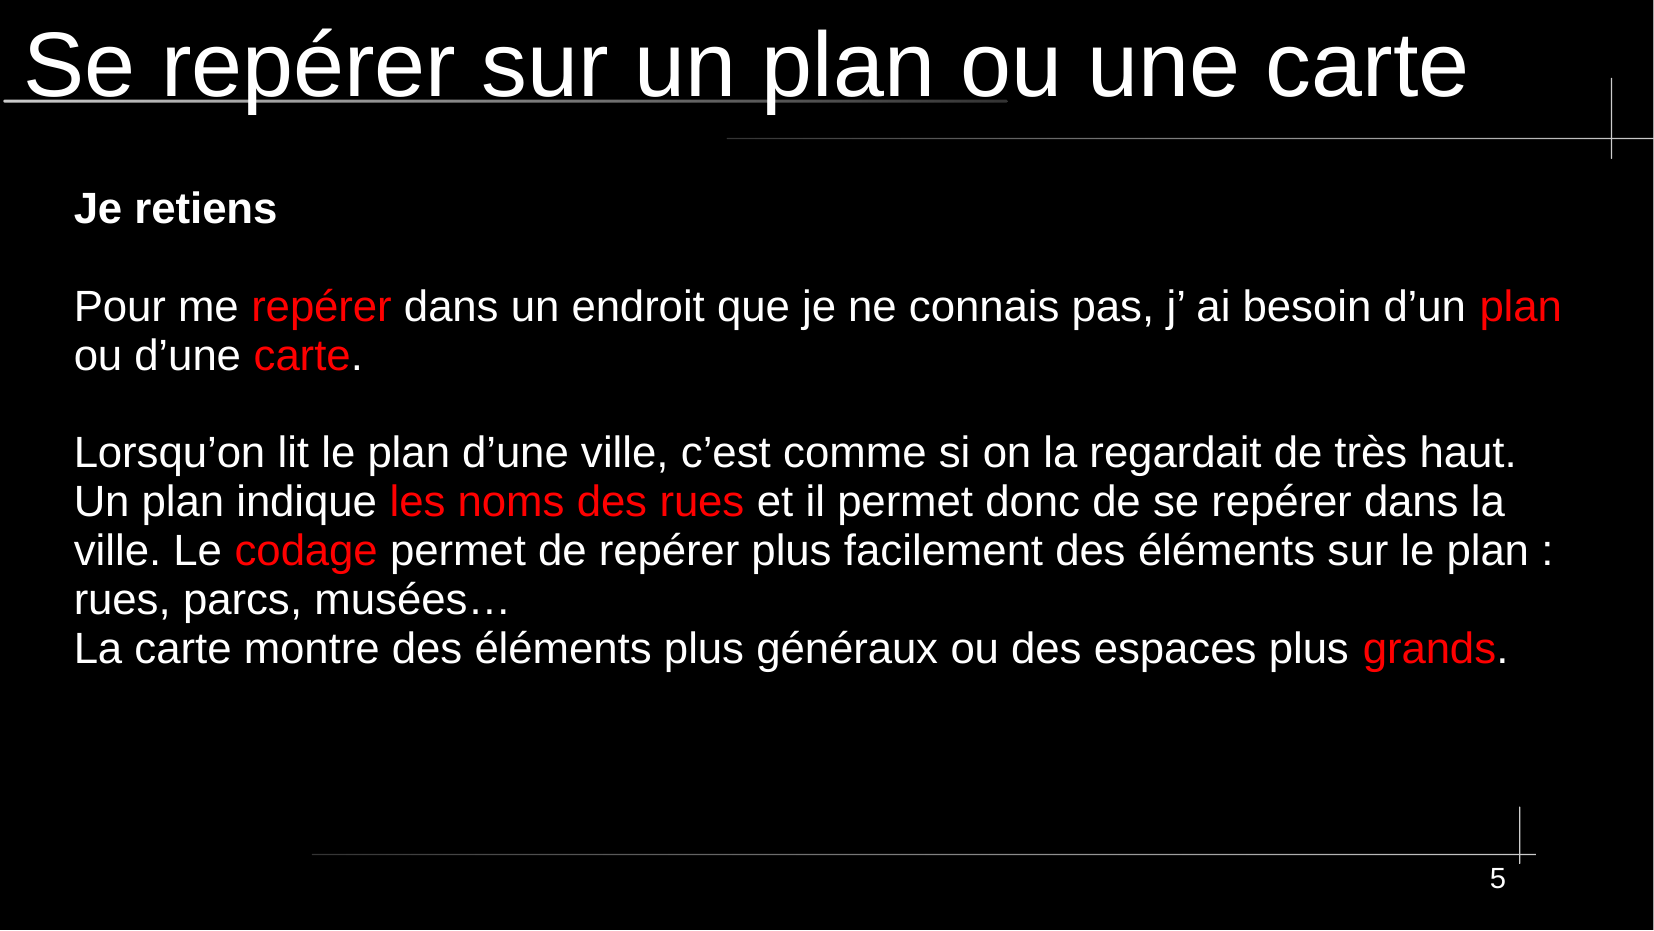

# Se repérer sur un plan ou une carte
Je retiens
Pour me repérer dans un endroit que je ne connais pas, j’ ai besoin d’un plan ou d’une carte.
Lorsqu’on lit le plan d’une ville, c’est comme si on la regardait de très haut.
Un plan indique les noms des rues et il permet donc de se repérer dans la ville. Le codage permet de repérer plus facilement des éléments sur le plan : rues, parcs, musées…
La carte montre des éléments plus généraux ou des espaces plus grands.
5